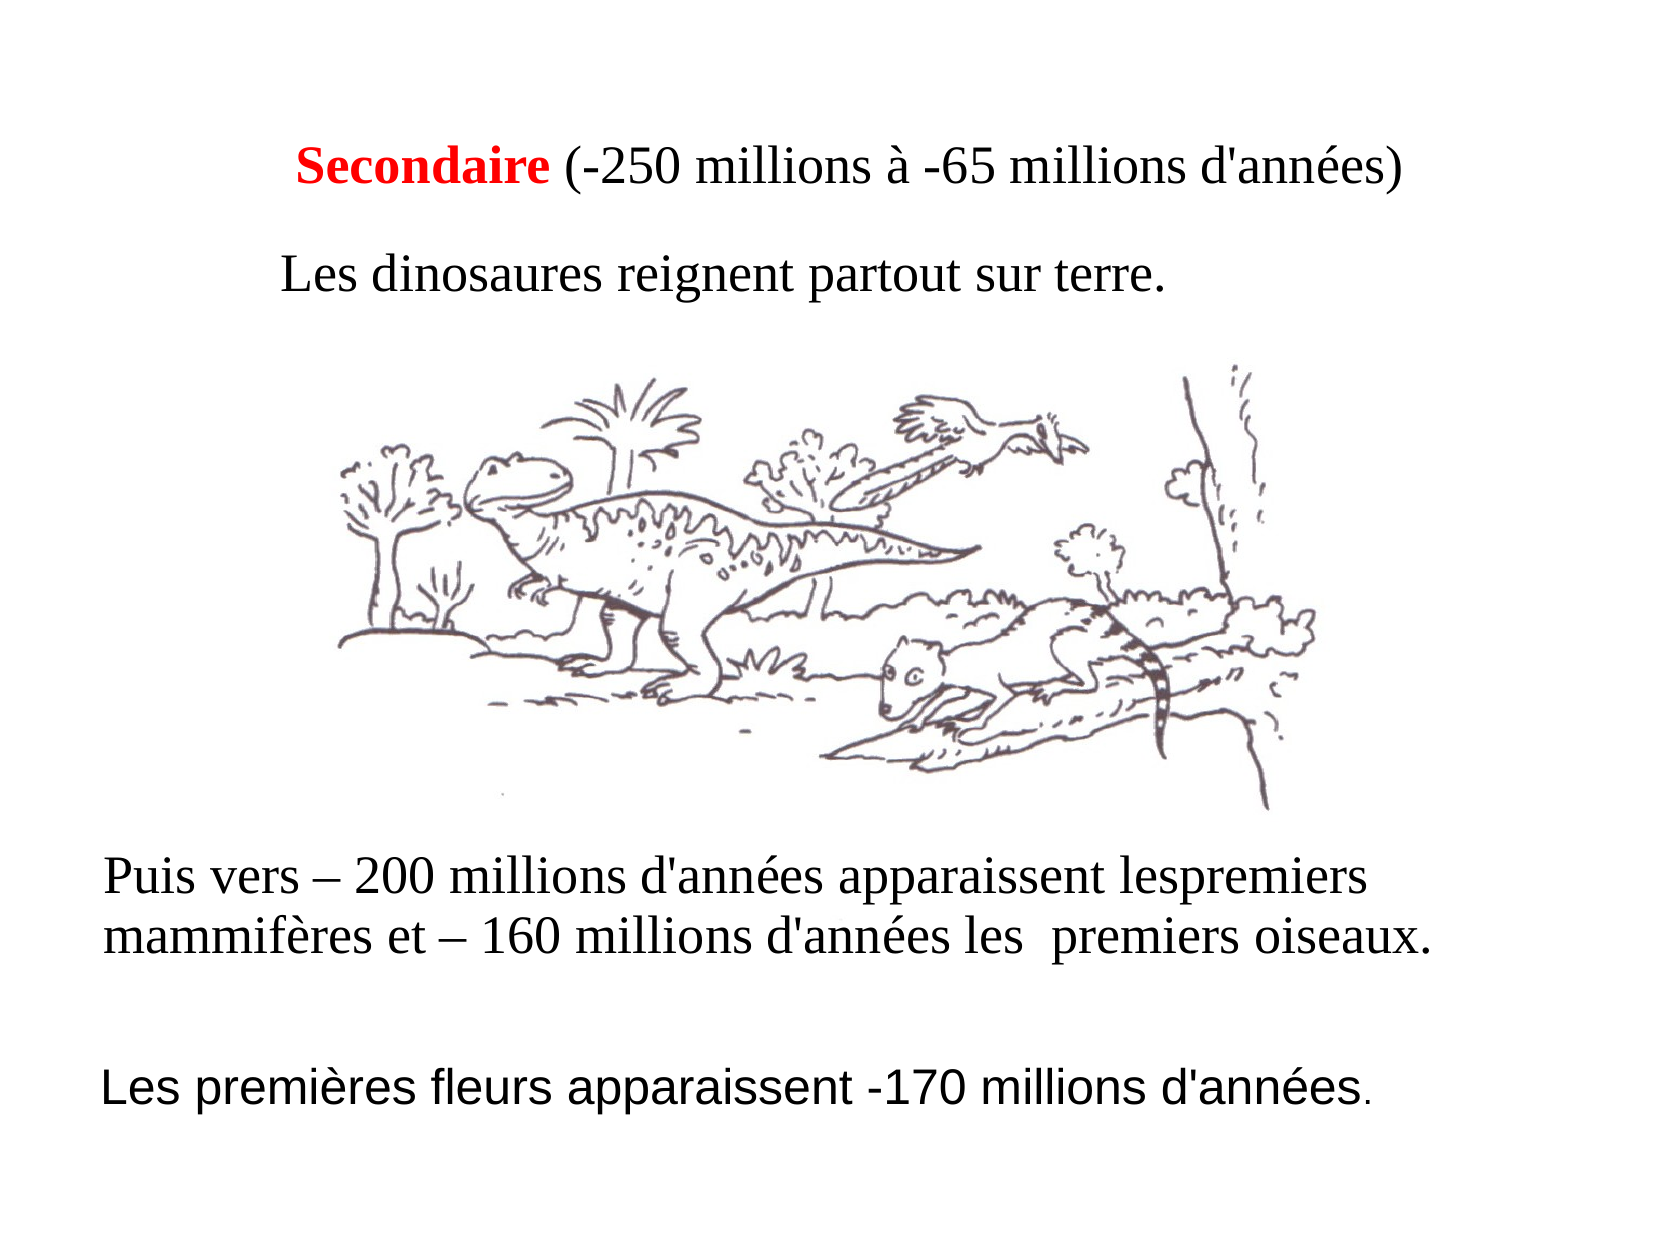

Secondaire (-250 millions à -65 millions d'années)
Les dinosaures reignent partout sur terre.
Puis vers – 200 millions d'années apparaissent lespremiers mammifères et – 160 millions d'années les premiers oiseaux.
Les premières fleurs apparaissent -170 millions d'années.